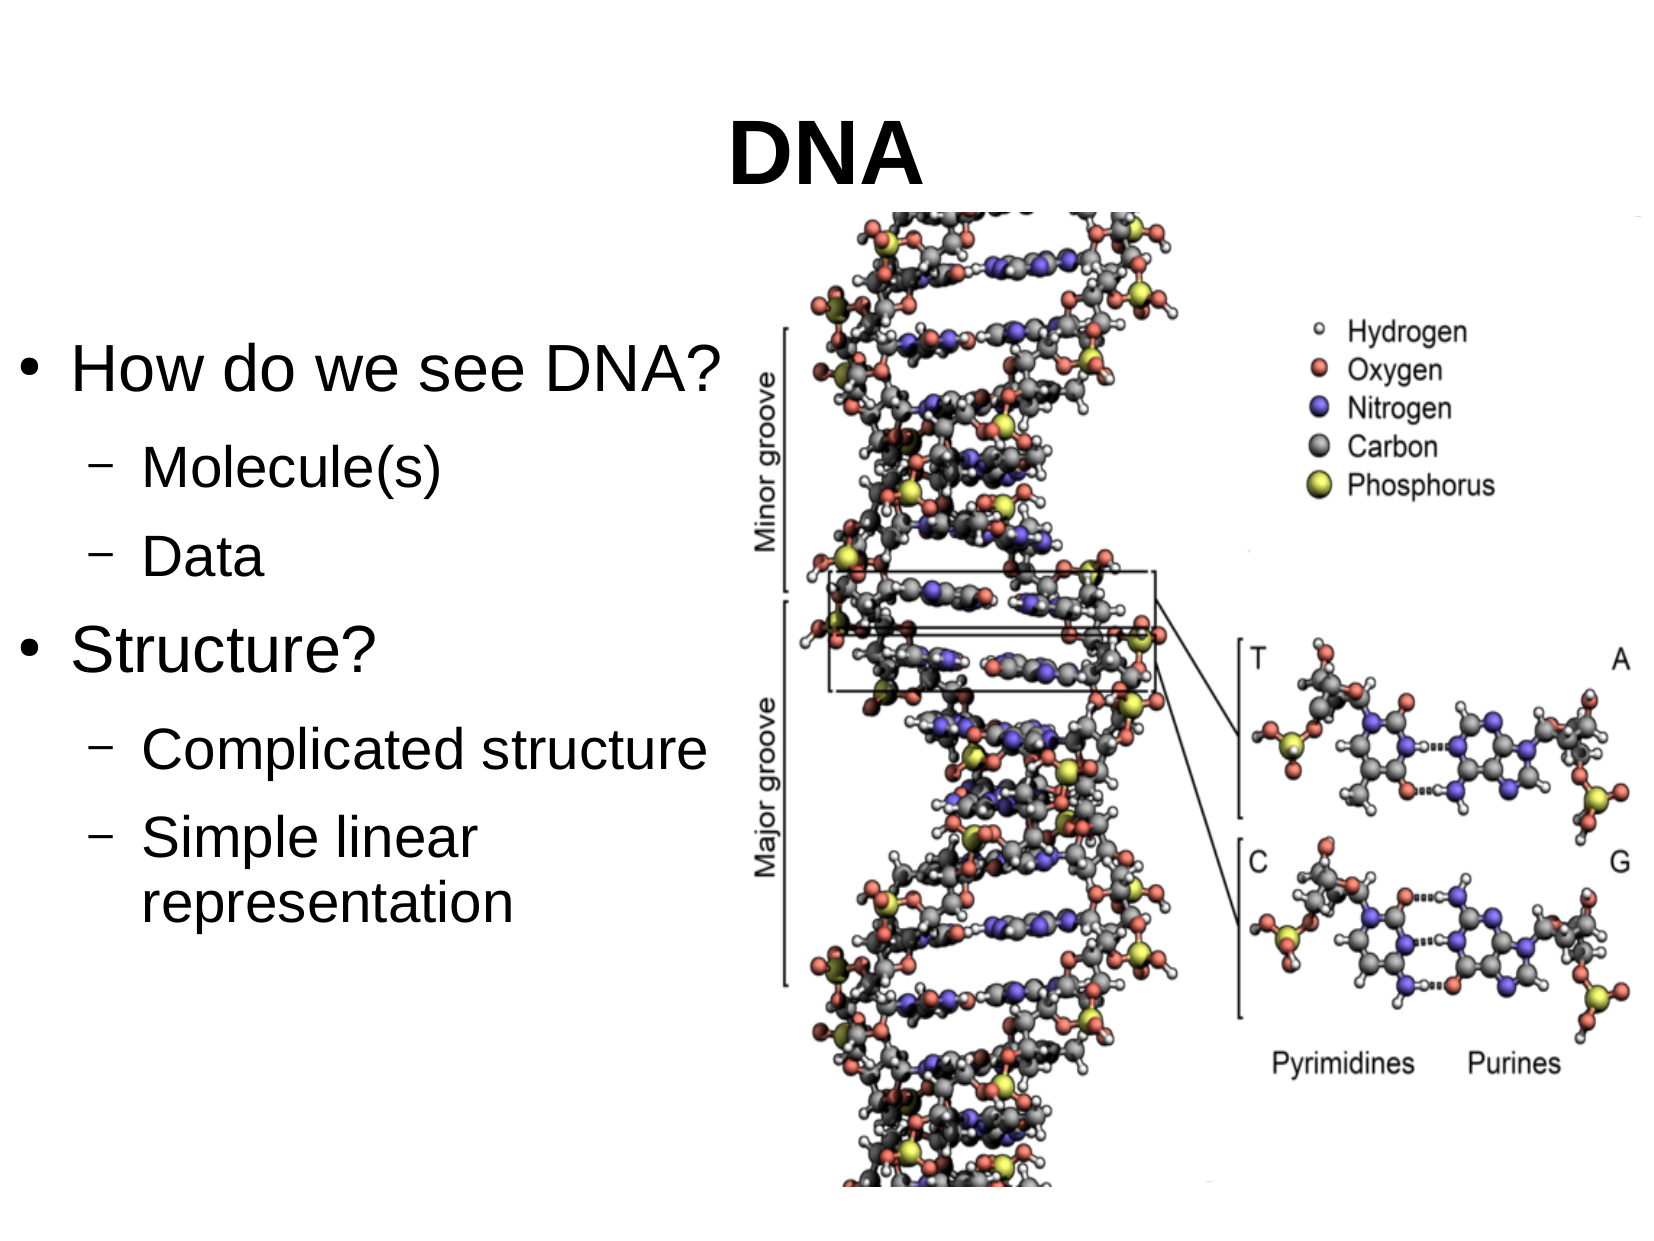

# DNA
How do we see DNA?
Molecule(s)
Data
Structure?
Complicated structure
Simple linear representation